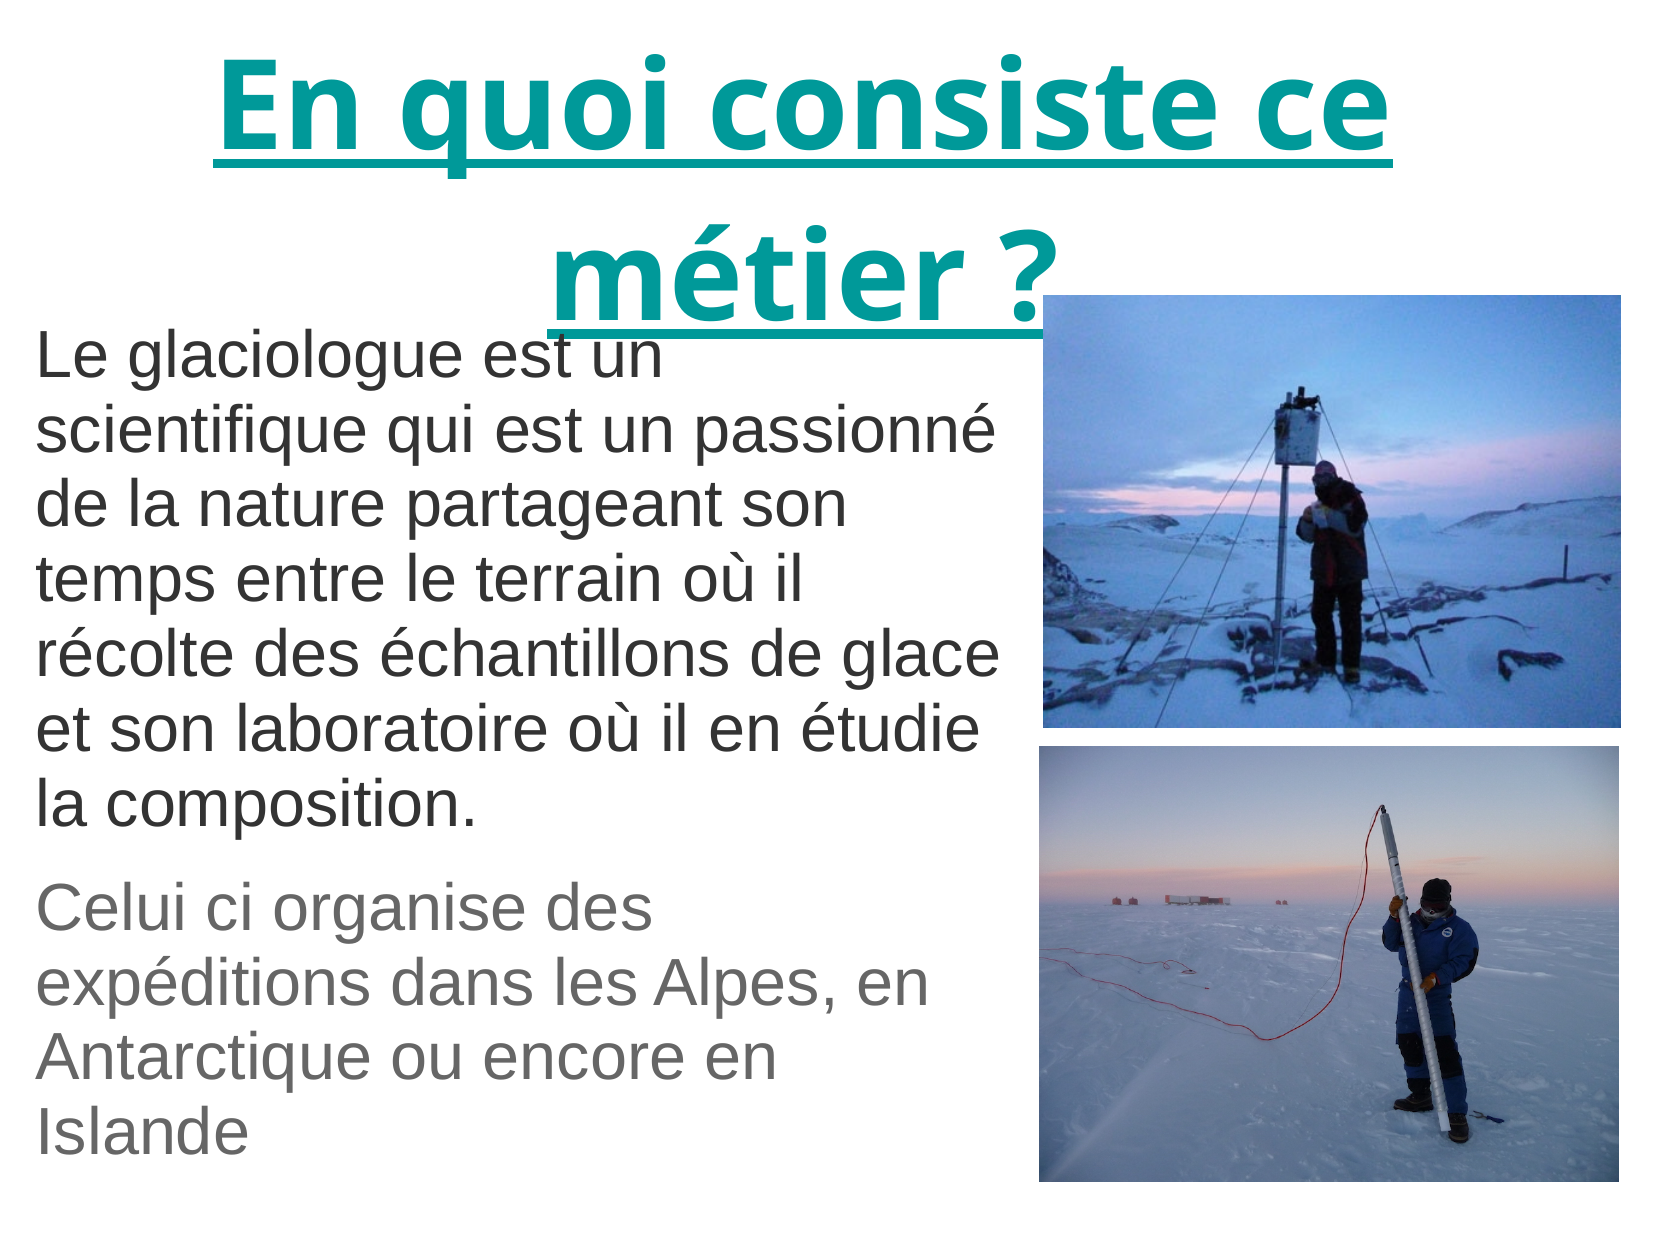

# En quoi consiste ce métier ?
Le glaciologue est un scientifique qui est un passionné de la nature partageant son temps entre le terrain où il récolte des échantillons de glace et son laboratoire où il en étudie la composition.
Celui ci organise des expéditions dans les Alpes, en Antarctique ou encore en Islande